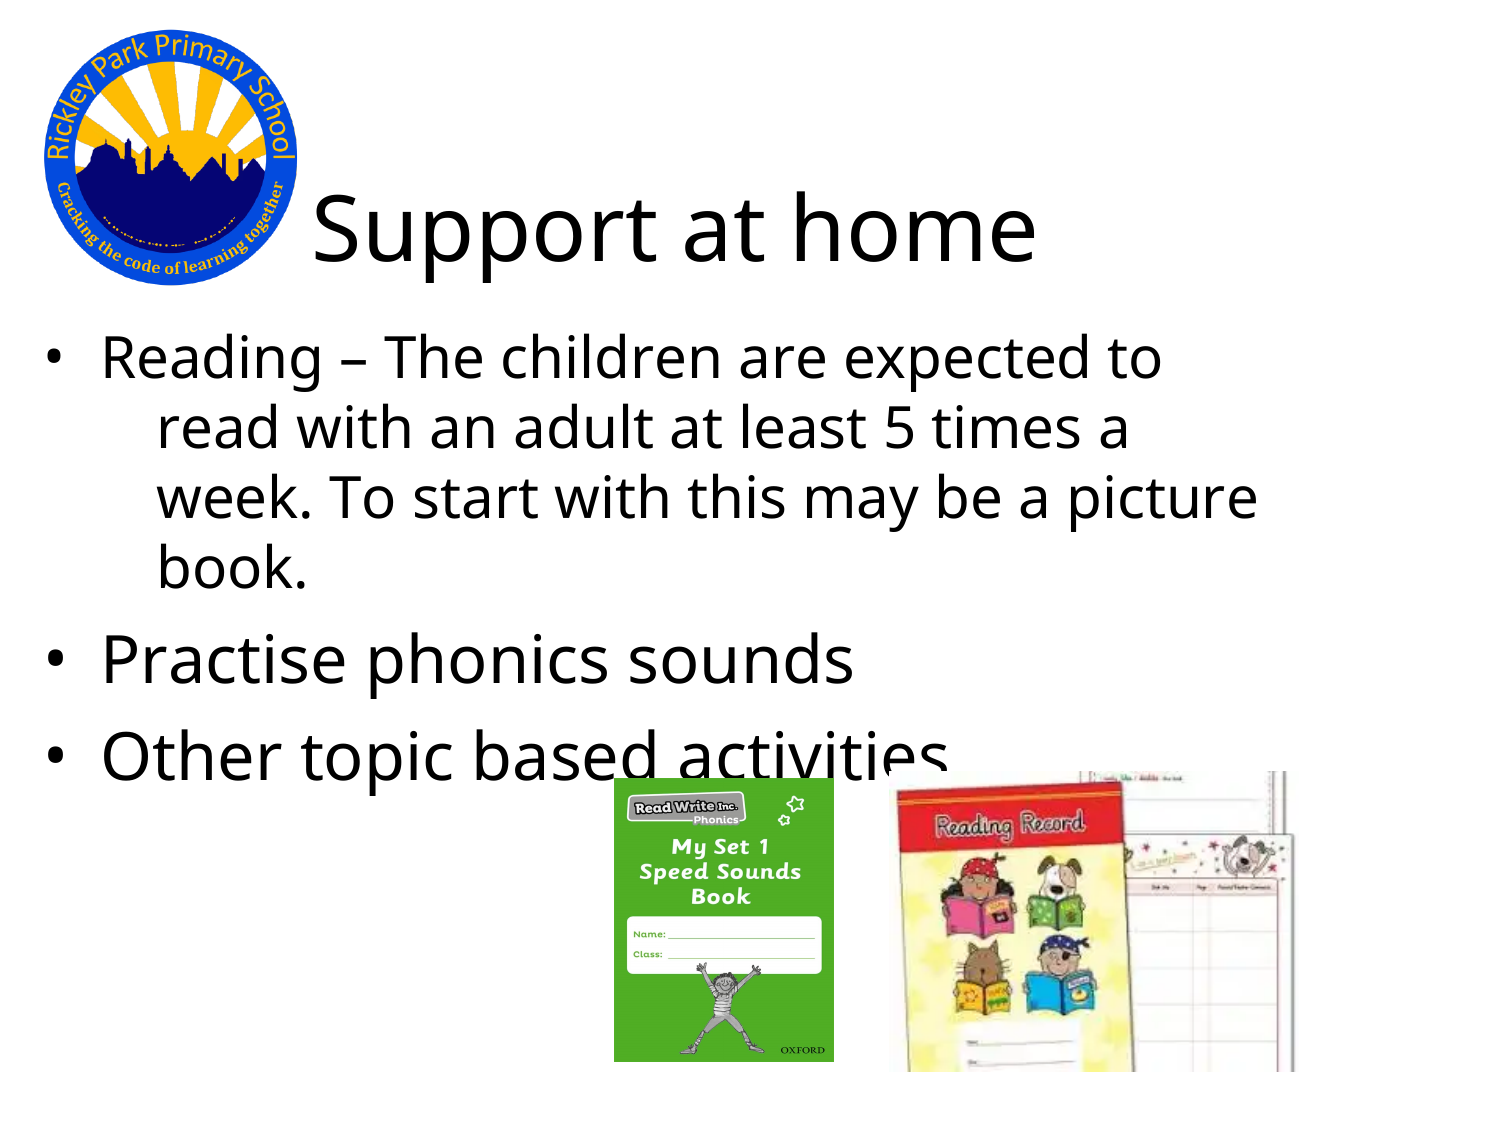

# Support at home
Reading – The children are expected to read with an adult at least 5 times a week. To start with this may be a picture book.
Practise phonics sounds
Other topic based activities